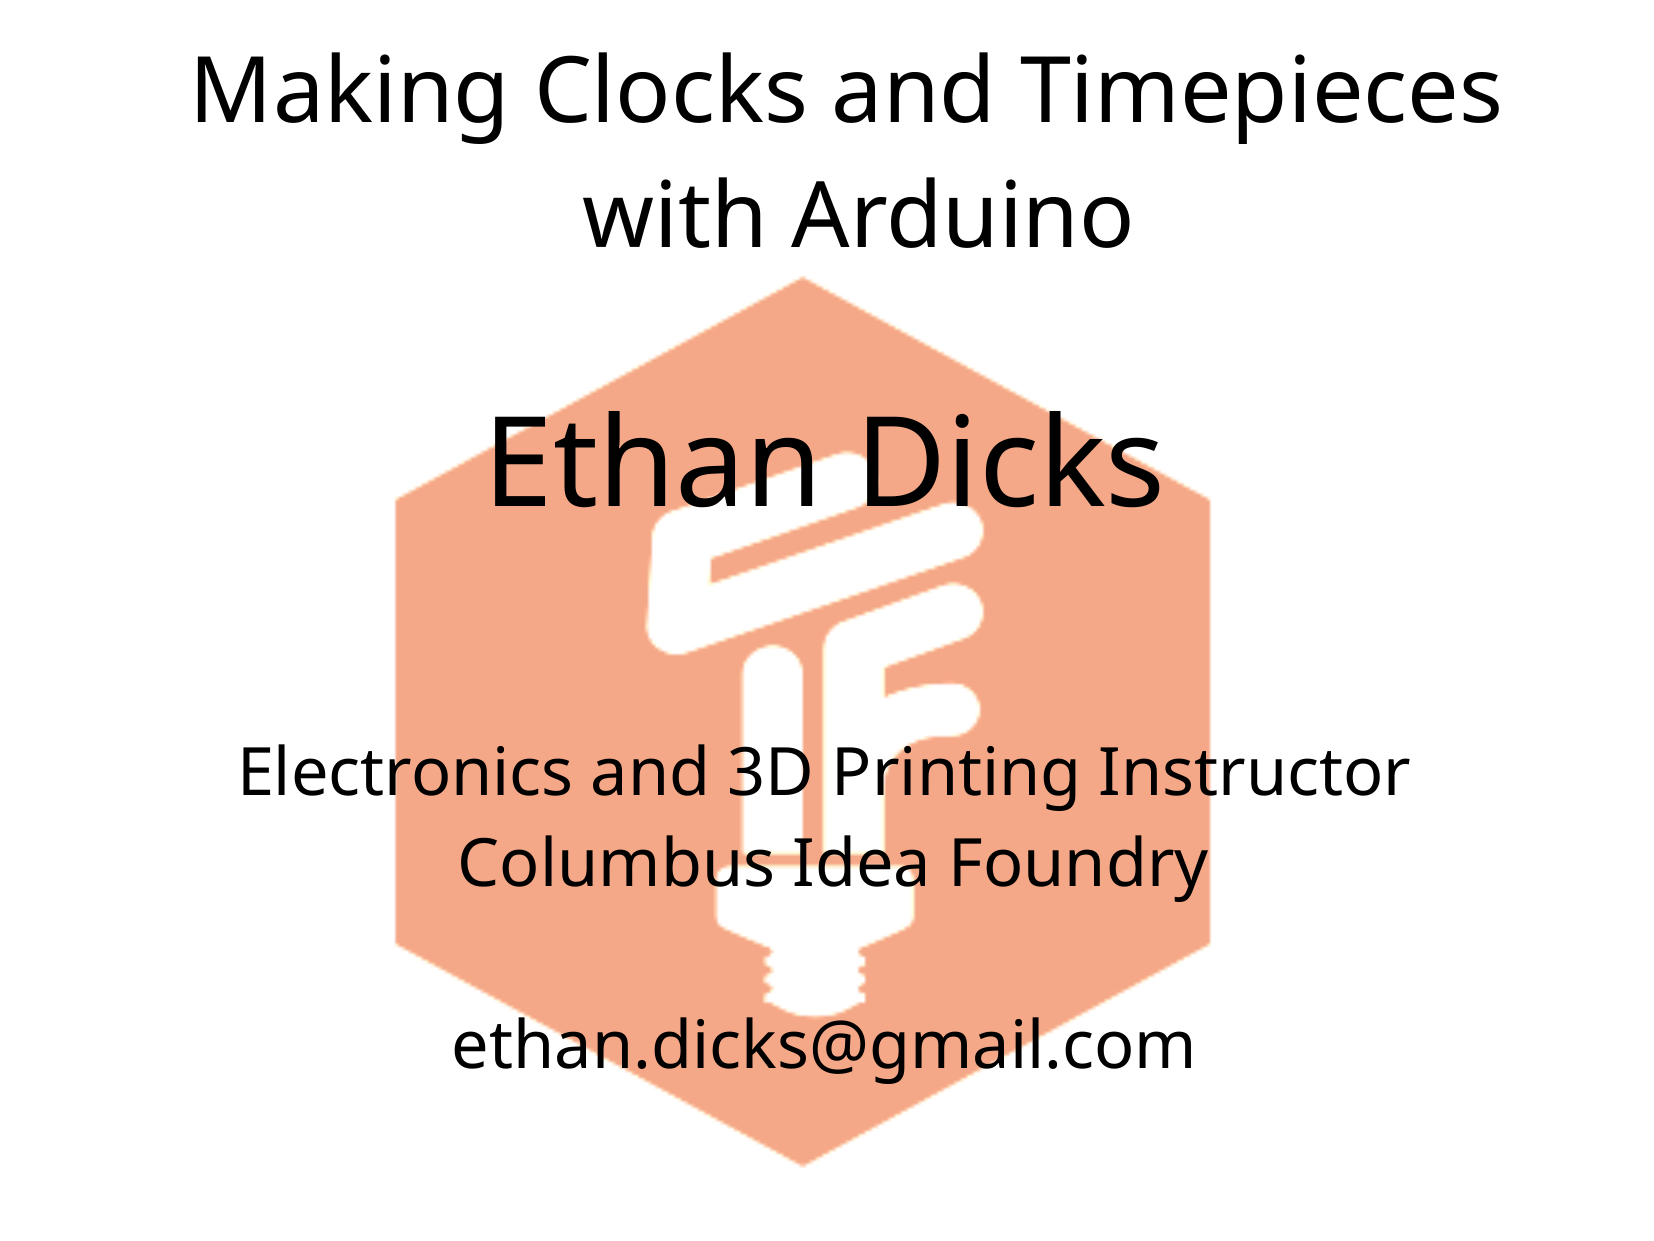

# Making Clocks and Timepieces with Arduino
Ethan Dicks
Electronics and 3D Printing Instructor
 Columbus Idea Foundry
ethan.dicks@gmail.com